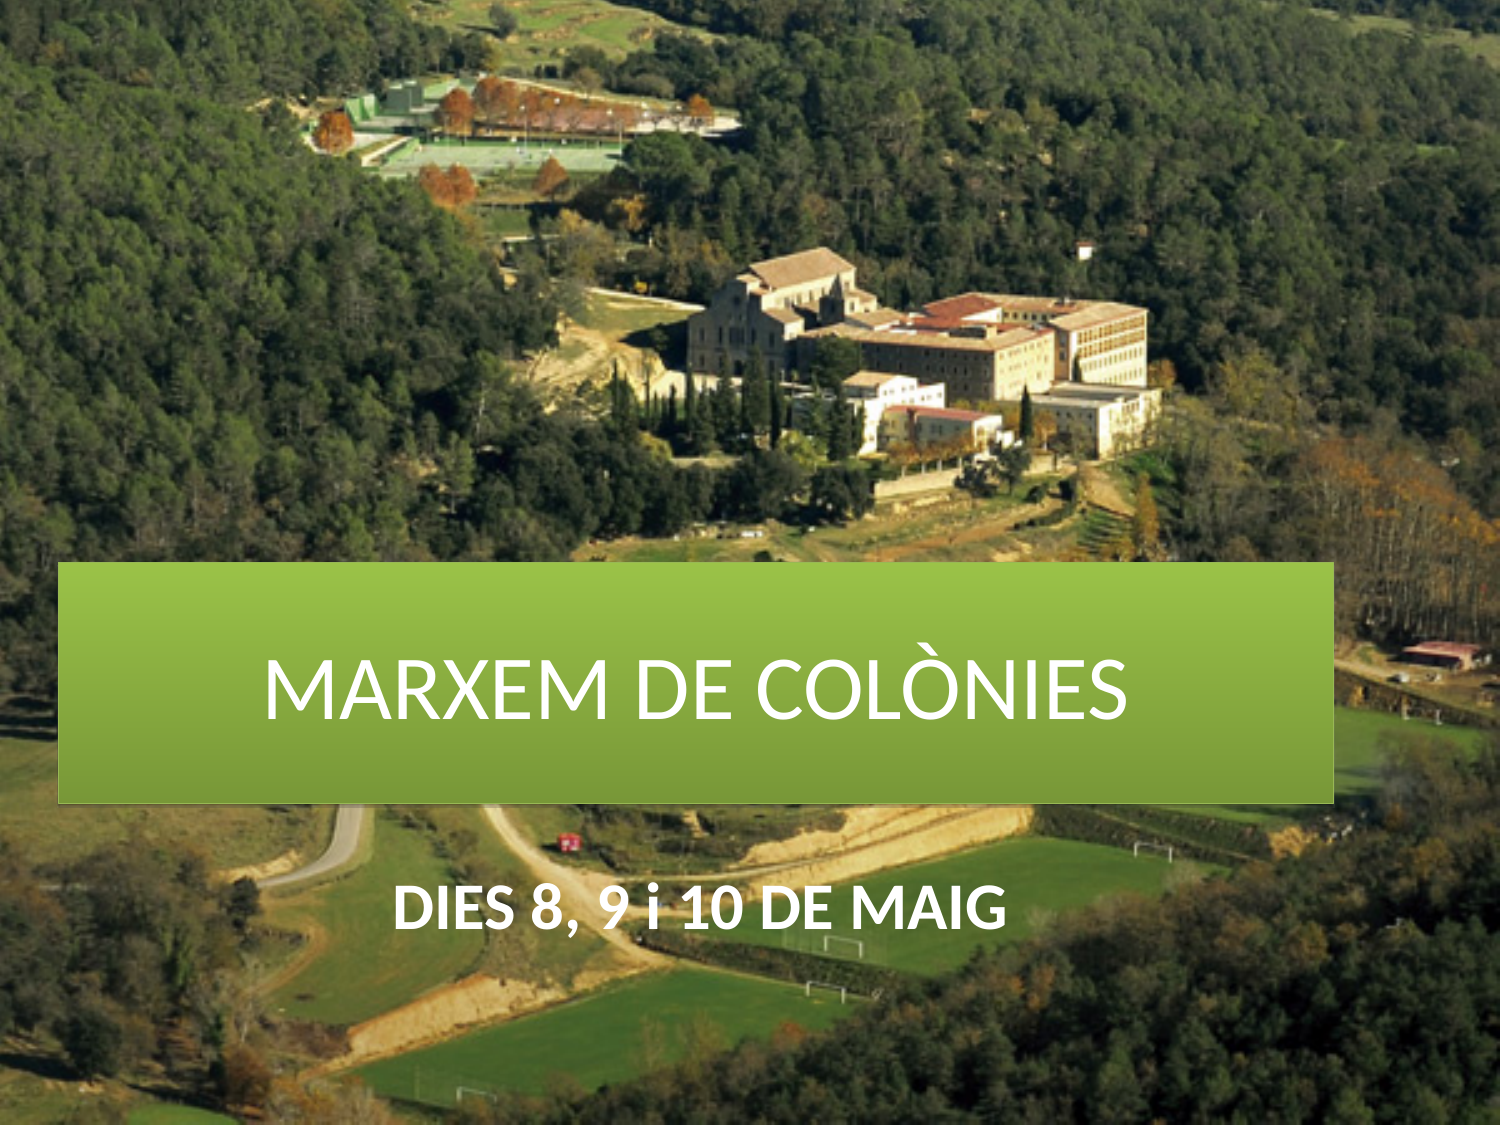

MARXEM DE COLÒNIES
DIES 8, 9 i 10 DE MAIG